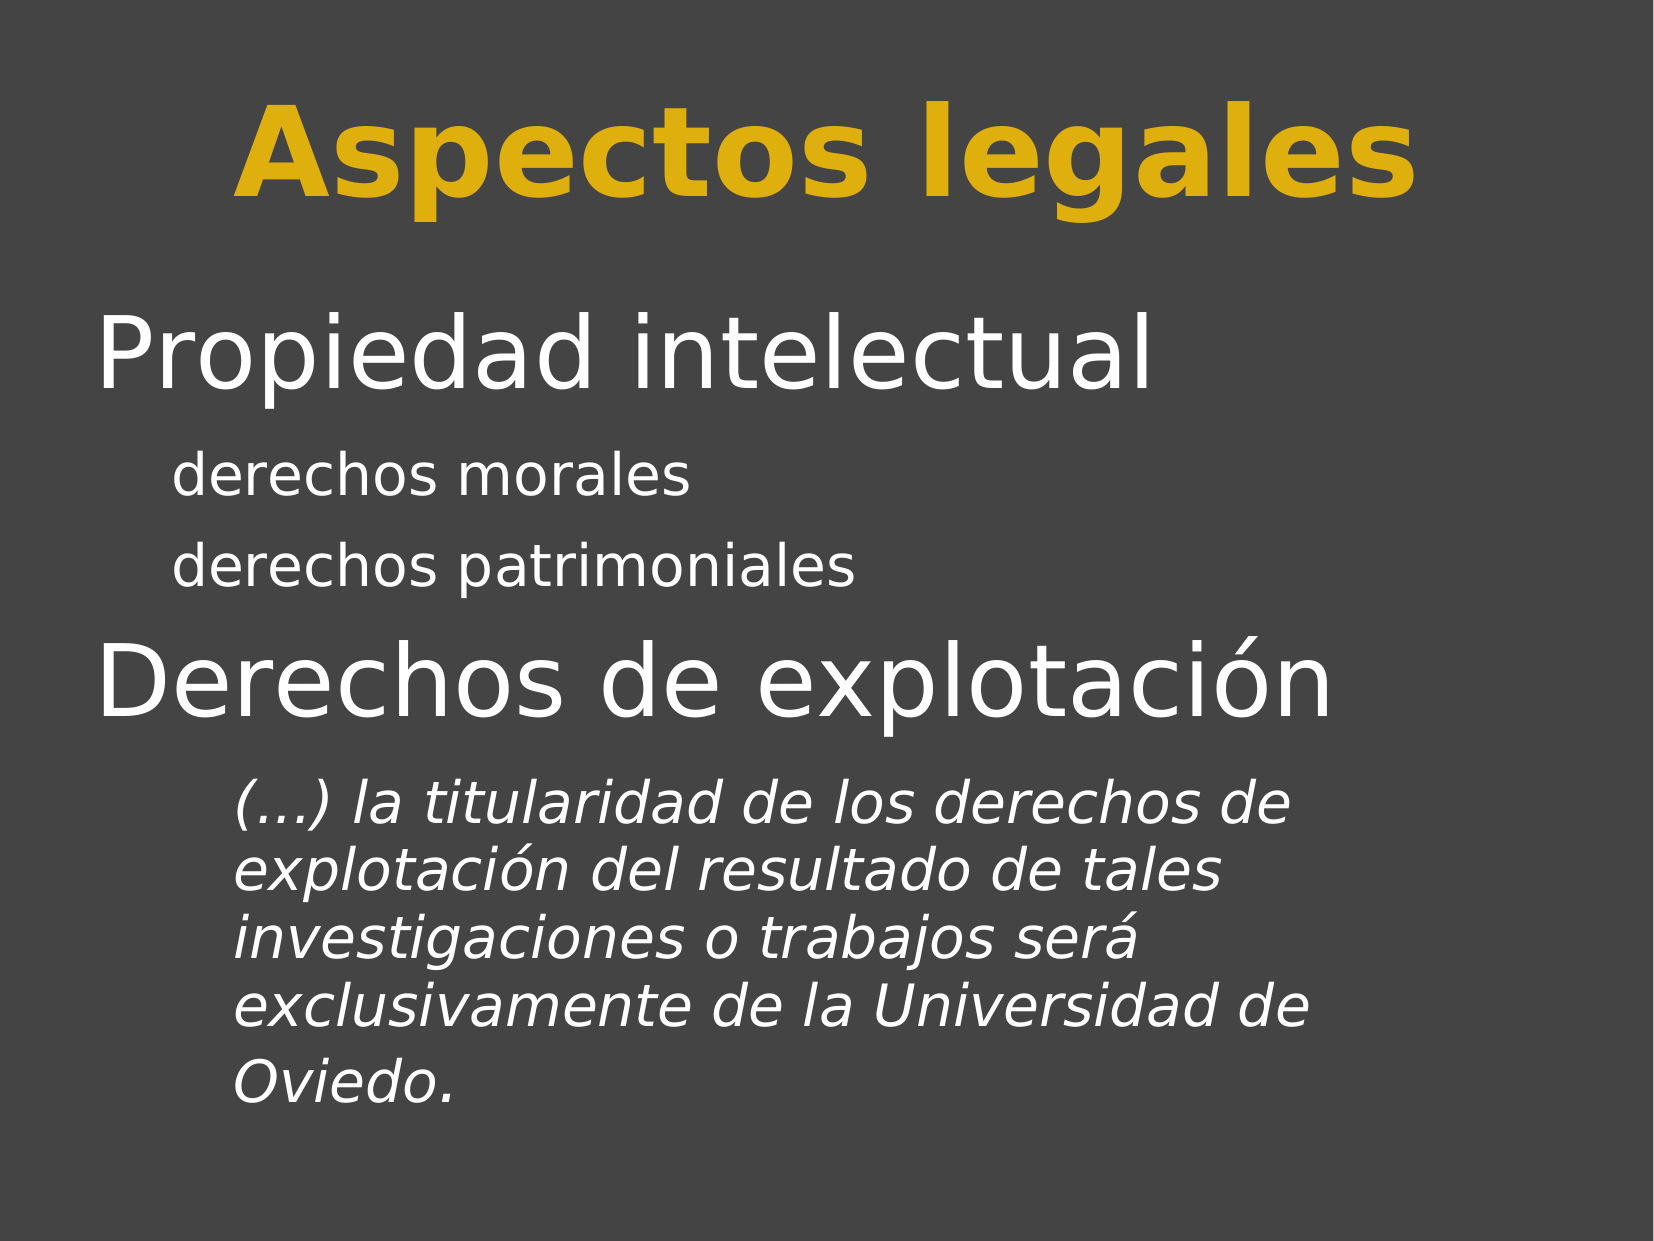

# Aspectos legales
Propiedad intelectual
derechos morales
derechos patrimoniales
Derechos de explotación
(...) la titularidad de los derechos de explotación del resultado de tales investigaciones o trabajos será exclusivamente de la Universidad de Oviedo.